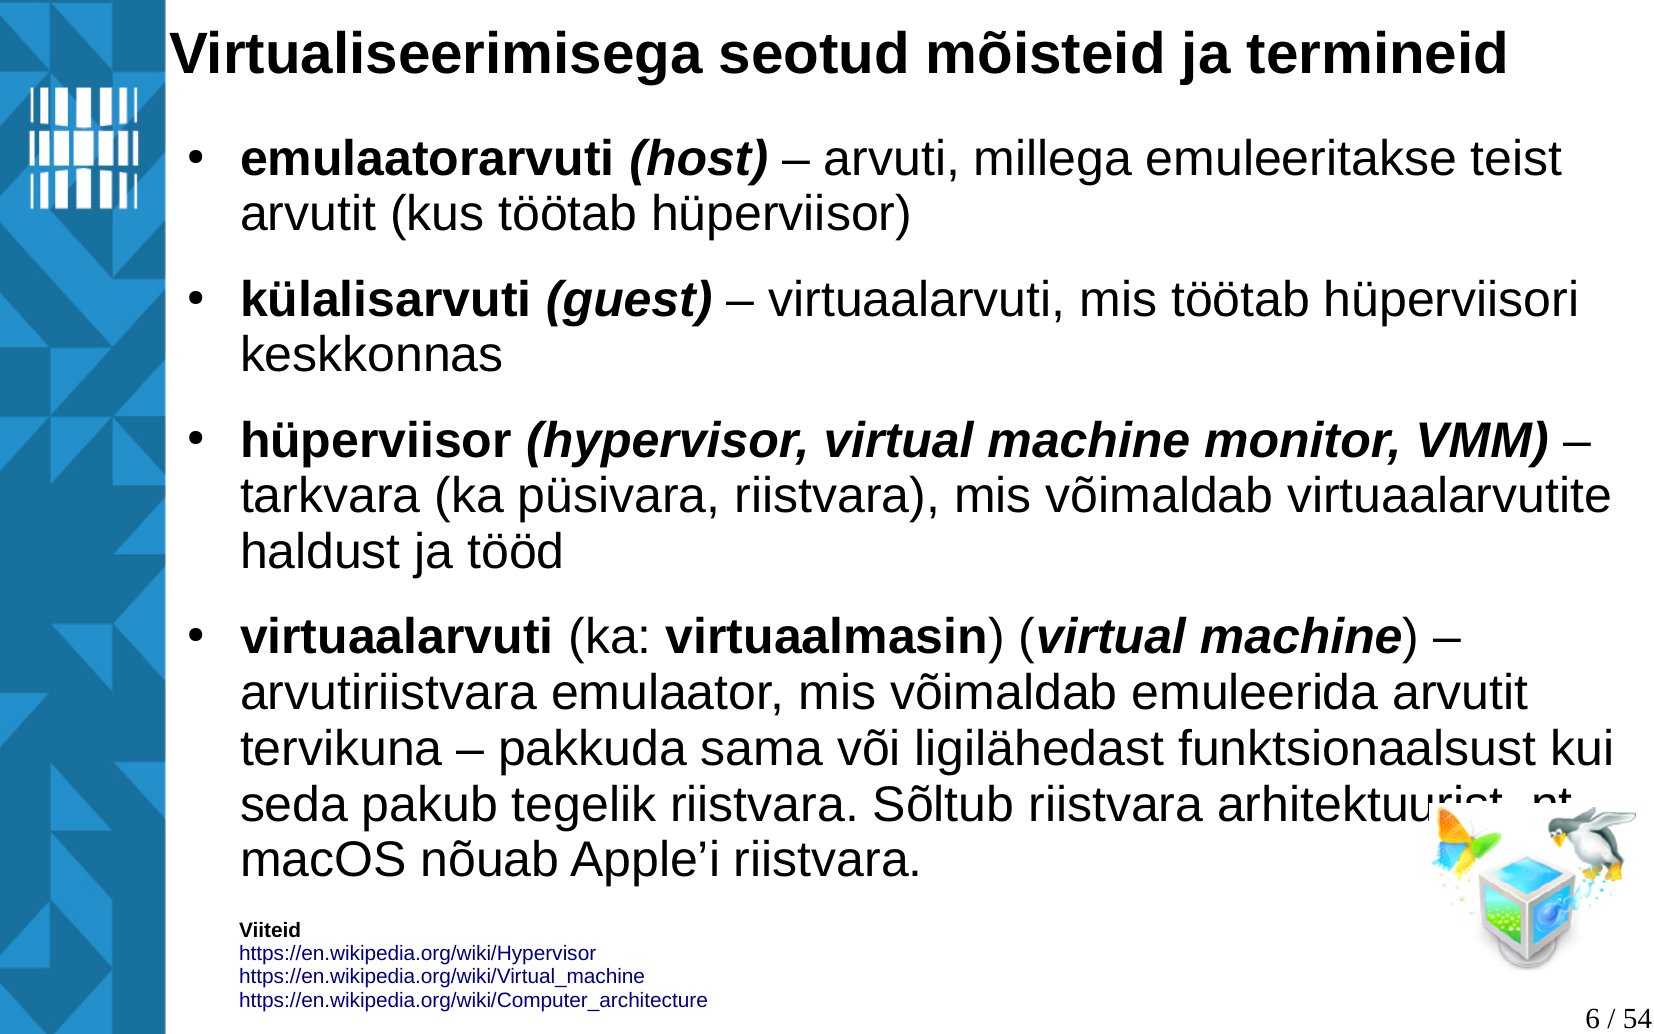

# Virtualiseerimisega seotud mõisteid ja termineid
emulaatorarvuti (host) – arvuti, millega emuleeritakse teist arvutit (kus töötab hüperviisor)
külalisarvuti (guest) – virtuaalarvuti, mis töötab hüperviisori keskkonnas
hüperviisor (hypervisor, virtual machine monitor, VMM) – tarkvara (ka püsivara, riistvara), mis võimaldab virtuaalarvutite haldust ja tööd
virtuaalarvuti (ka: virtuaalmasin) (virtual machine) – arvutiriistvara emulaator, mis võimaldab emuleerida arvutit tervikuna – pakkuda sama või ligilähedast funktsionaalsust kui seda pakub tegelik riistvara. Sõltub riistvara arhitektuurist, nt macOS nõuab Apple’i riistvara.
Viiteid
https://en.wikipedia.org/wiki/Hypervisor
https://en.wikipedia.org/wiki/Virtual_machine
https://en.wikipedia.org/wiki/Computer_architecture
6